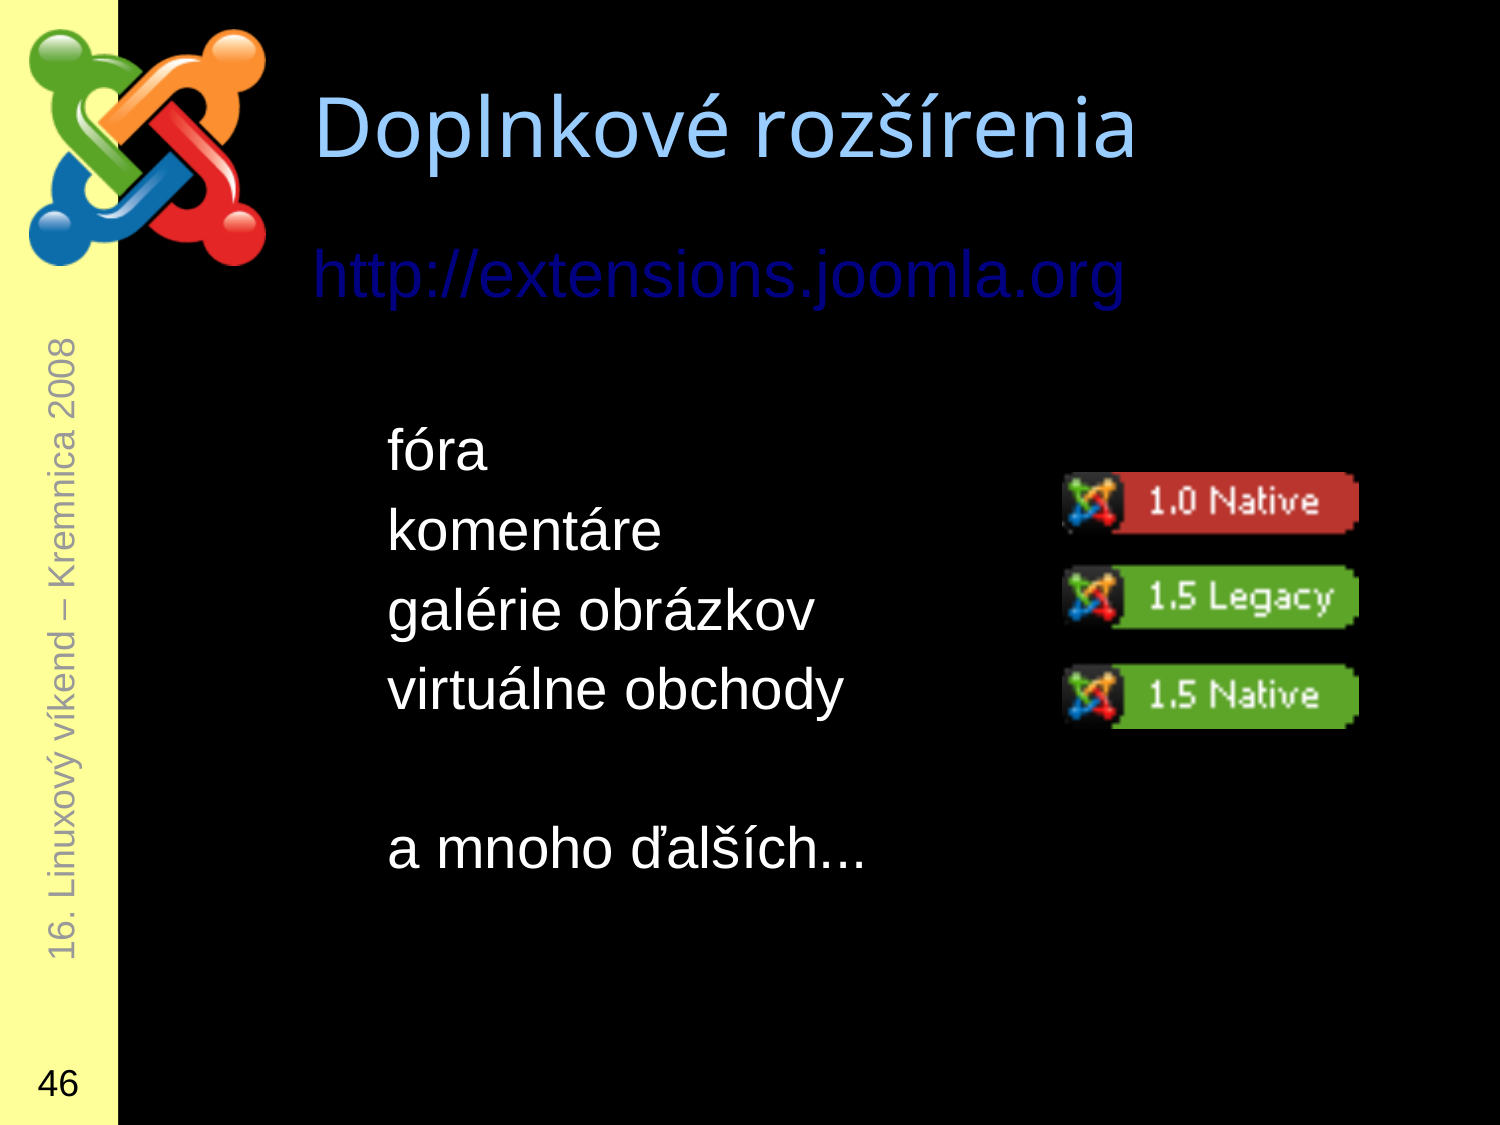

# Doplnkové rozšírenia
http://extensions.joomla.org
fóra
komentáre
galérie obrázkov
virtuálne obchody
a mnoho ďalších...